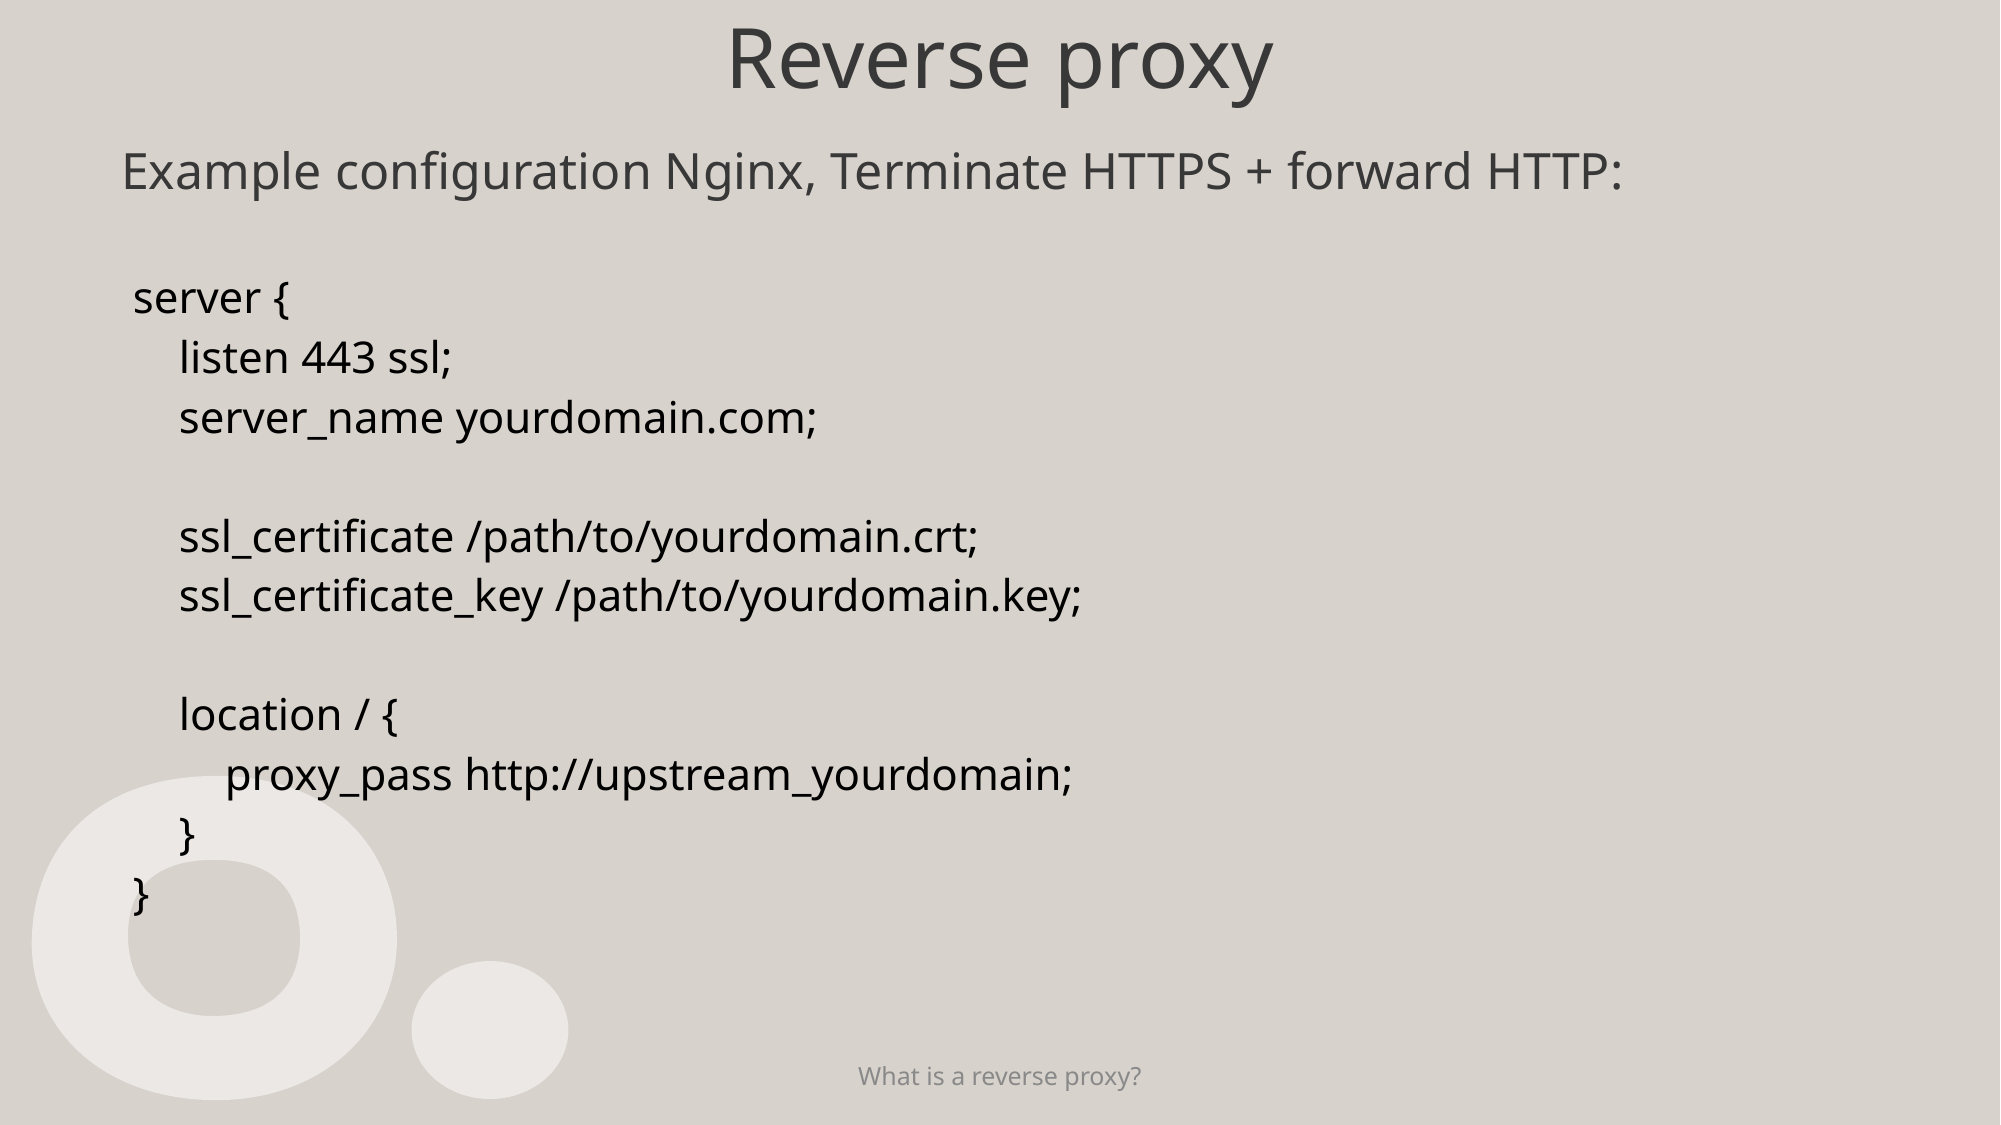

Reverse proxy
# Example configuration Nginx, Terminate HTTPS + forward HTTP:
server {
 listen 443 ssl;
 server_name yourdomain.com;
 ssl_certificate /path/to/yourdomain.crt;
 ssl_certificate_key /path/to/yourdomain.key;
 location / {
 proxy_pass http://upstream_yourdomain;
 }
}
What is a reverse proxy?